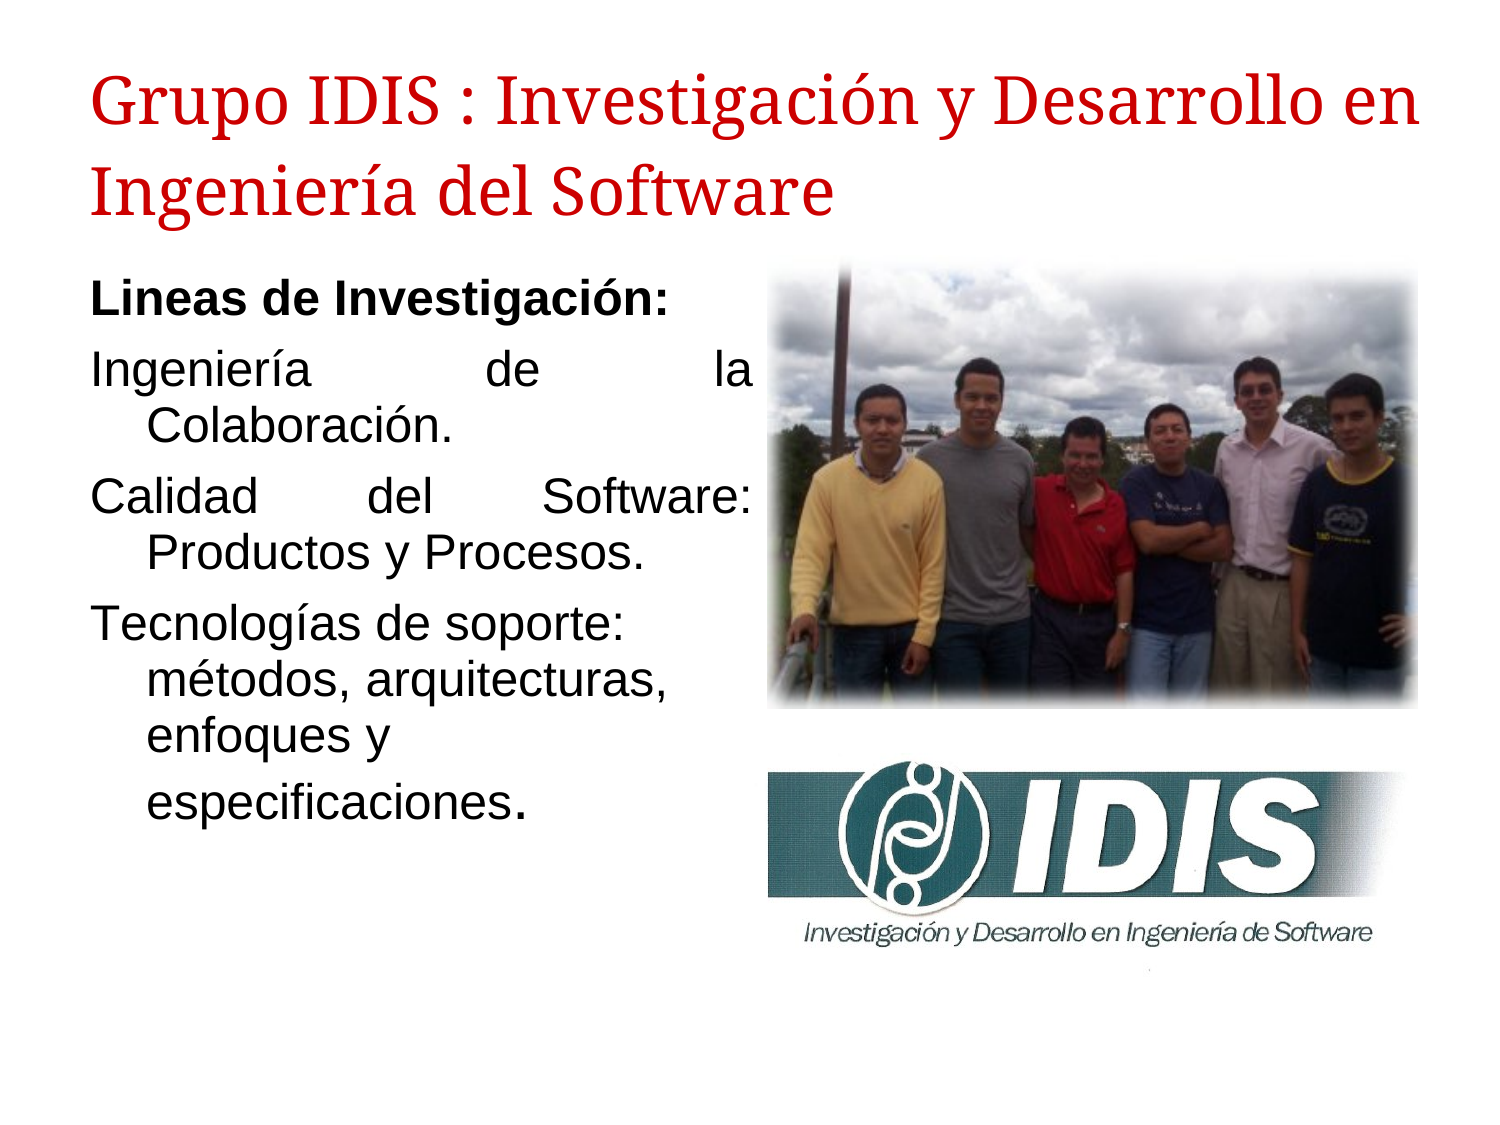

# Grupo IDIS : Investigación y Desarrollo en Ingeniería del Software
Lineas de Investigación:
Ingeniería de la Colaboración.
Calidad del Software: Productos y Procesos.
Tecnologías de soporte: métodos, arquitecturas, enfoques y especificaciones.